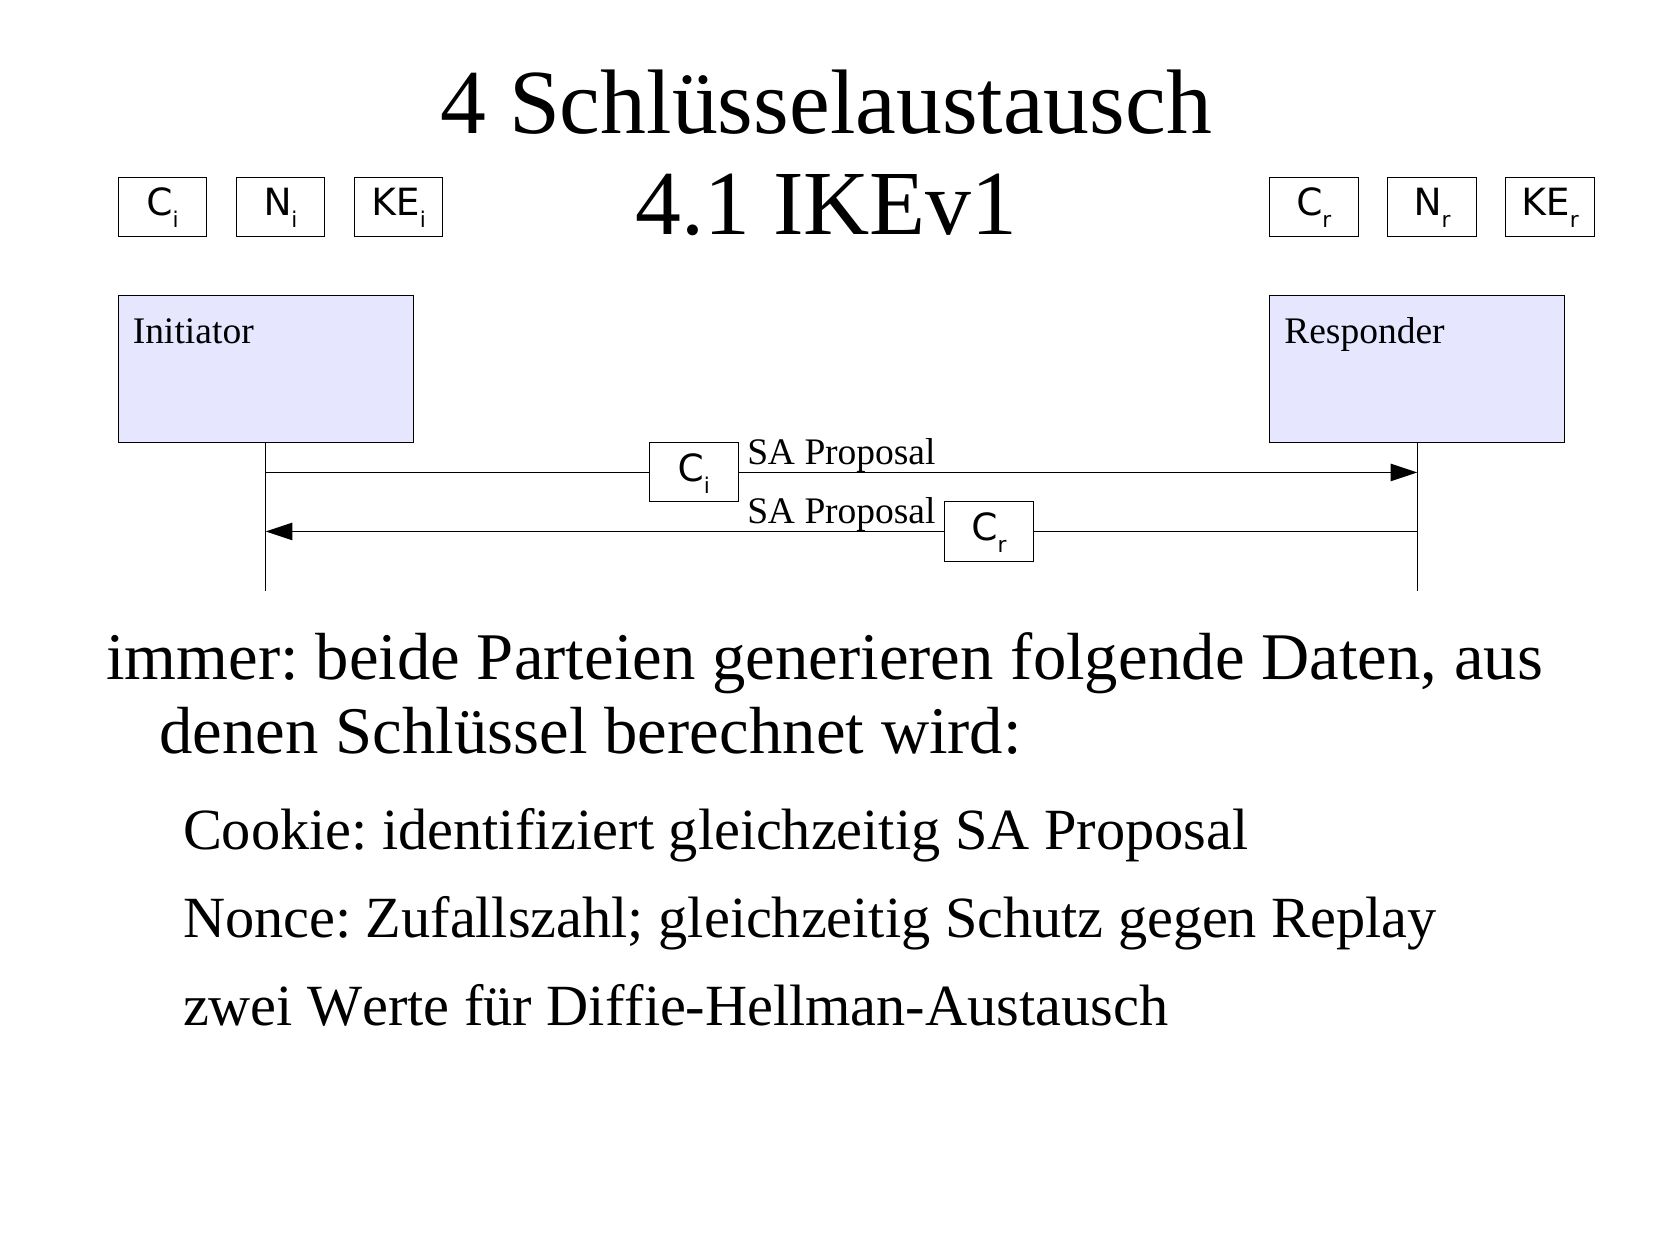

# 4 Schlüsselaustausch 4.1 IKEv1
Ci
Ni
KEi
Cr
Nr
KEr
Initiator
Responder
SA Proposal
SA Proposal
Ci
Cr
immer: beide Parteien generieren folgende Daten, aus denen Schlüssel berechnet wird:
Cookie: identifiziert gleichzeitig SA Proposal
Nonce: Zufallszahl; gleichzeitig Schutz gegen Replay
zwei Werte für Diffie-Hellman-Austausch